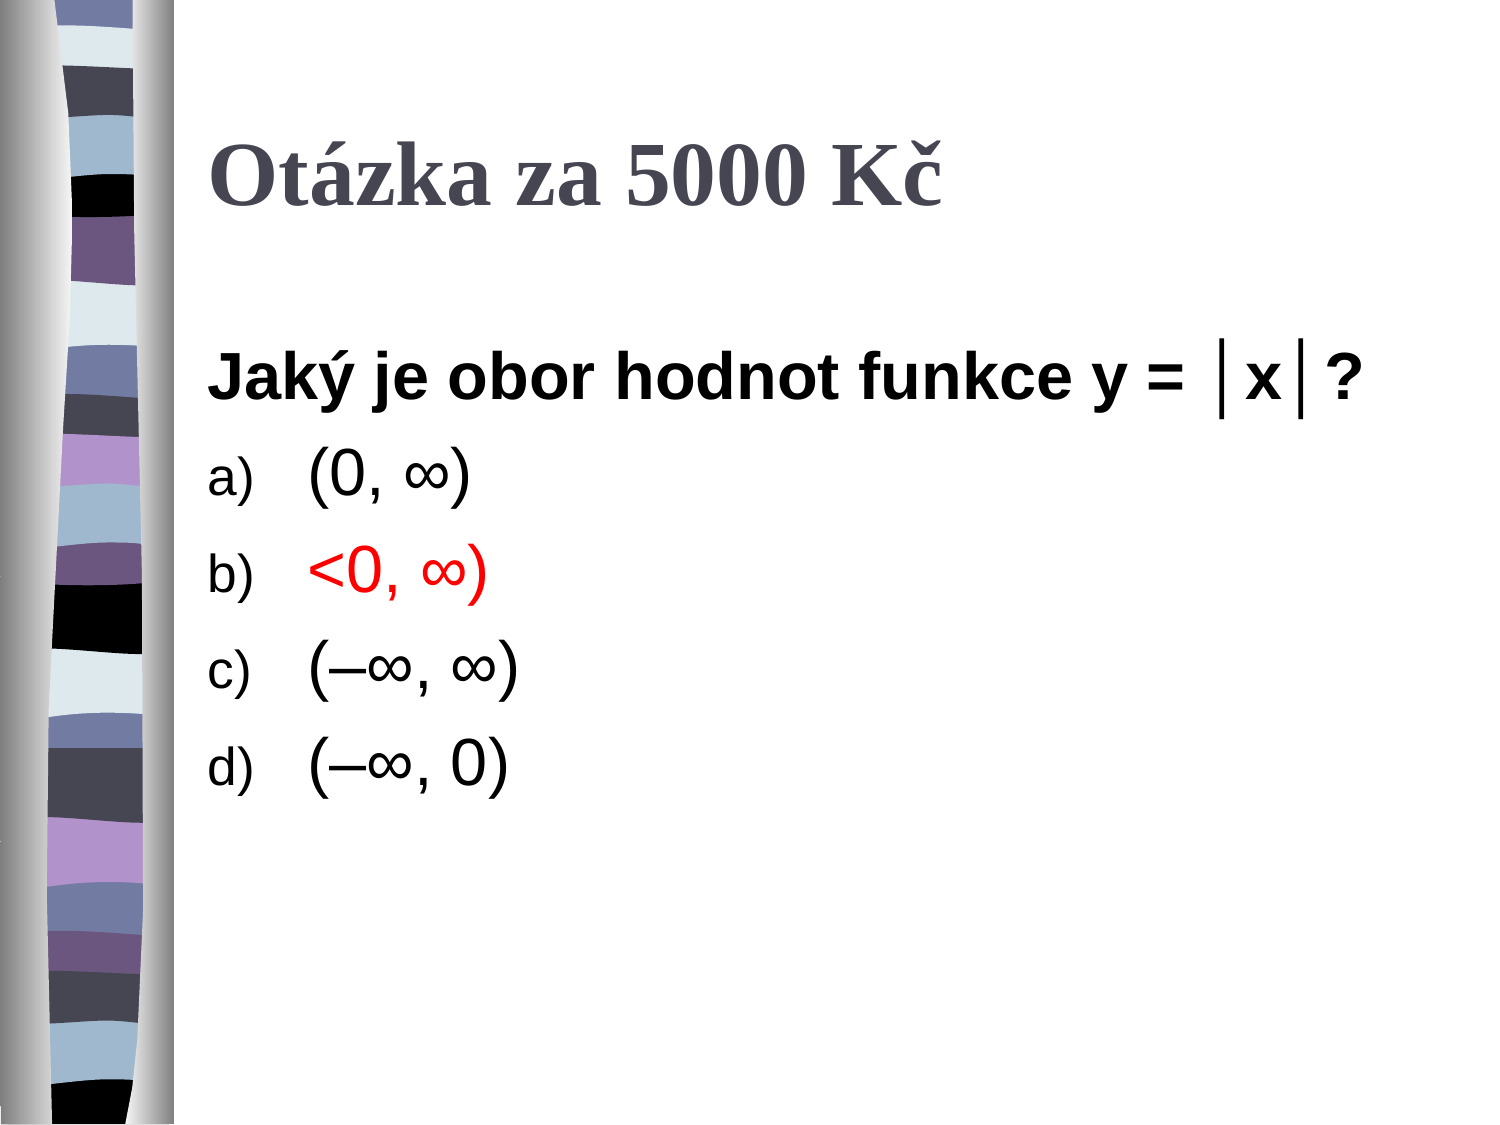

# Otázka za 5000 Kč
Jaký je obor hodnot funkce y = │x│?
(0, ∞)
<0, ∞)
(–∞, ∞)
(–∞, 0)